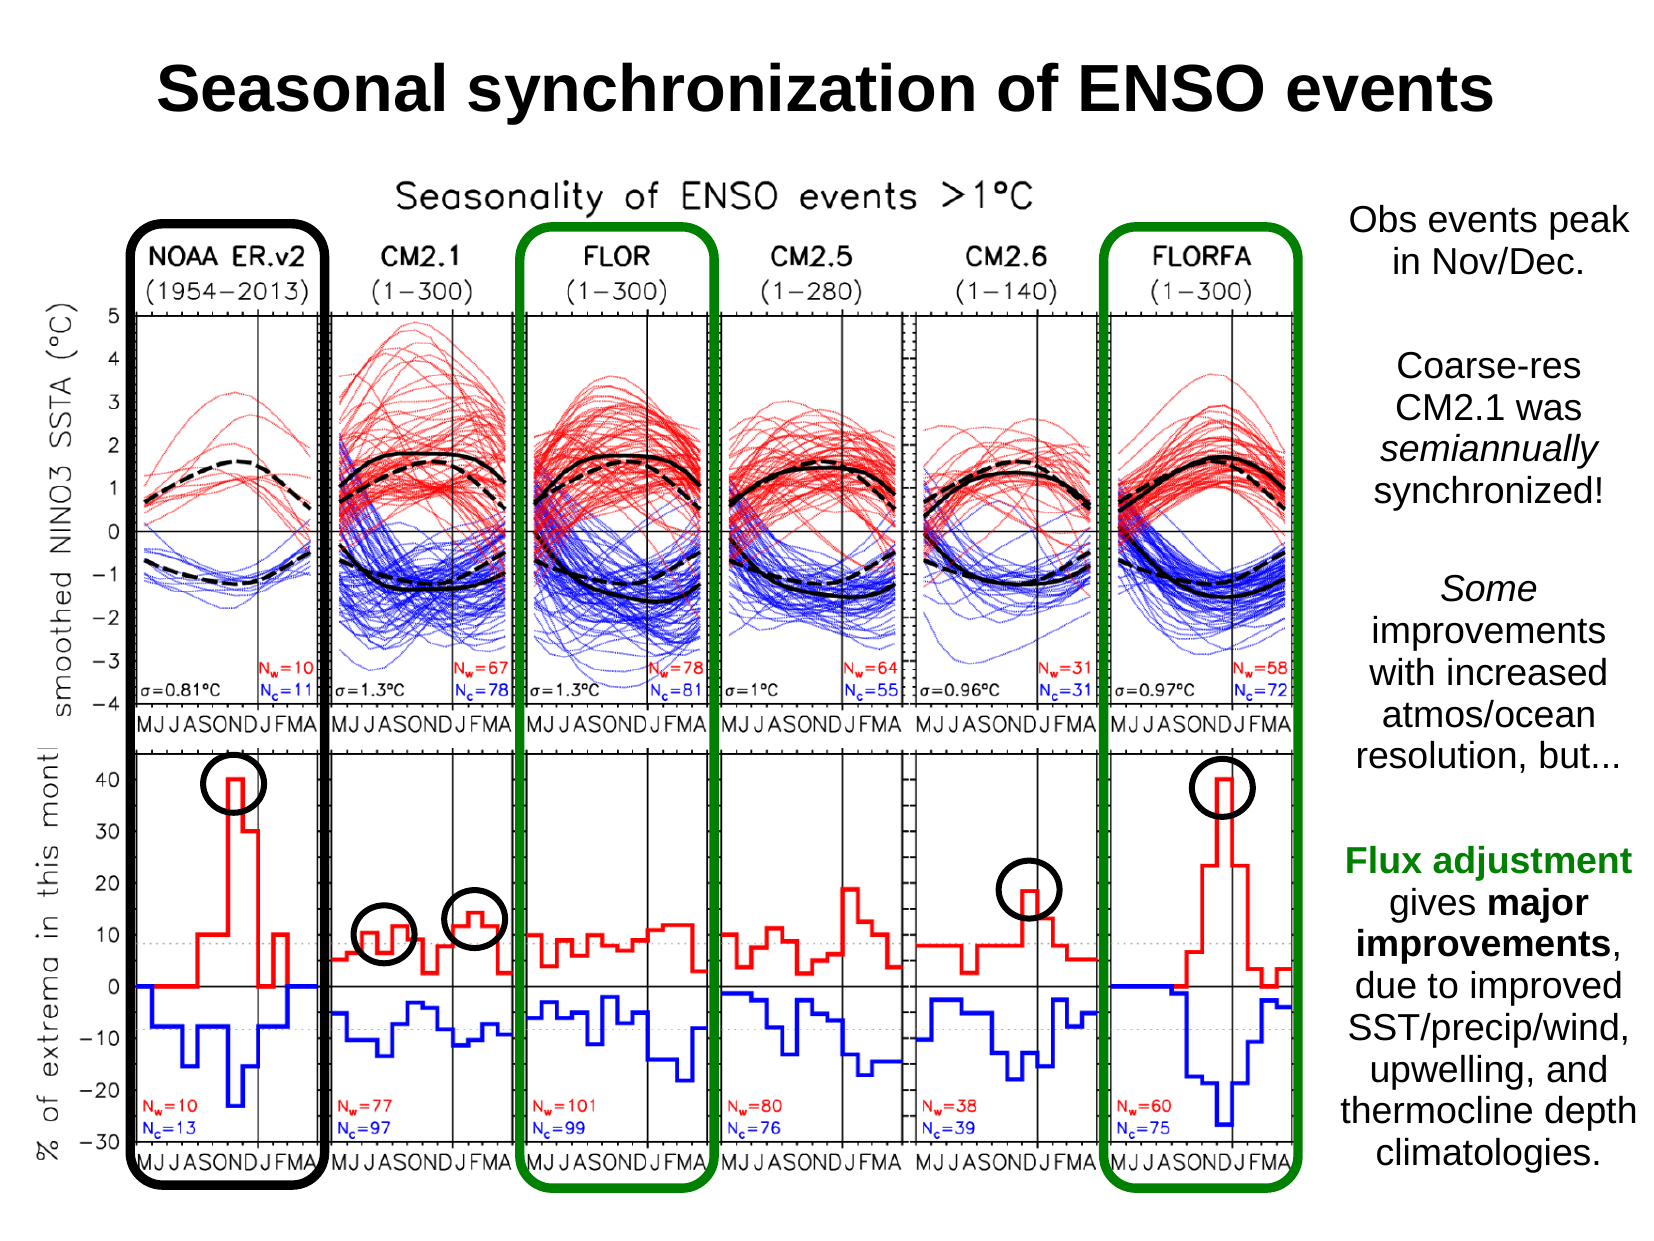

Seasonal synchronization of ENSO events
Obs events peak in Nov/Dec.
Coarse-res CM2.1 was semiannually synchronized!
Some improvements with increased atmos/ocean resolution, but...
Flux adjustment gives major improvements, due to improved SST/precip/wind, upwelling, and thermocline depth climatologies.